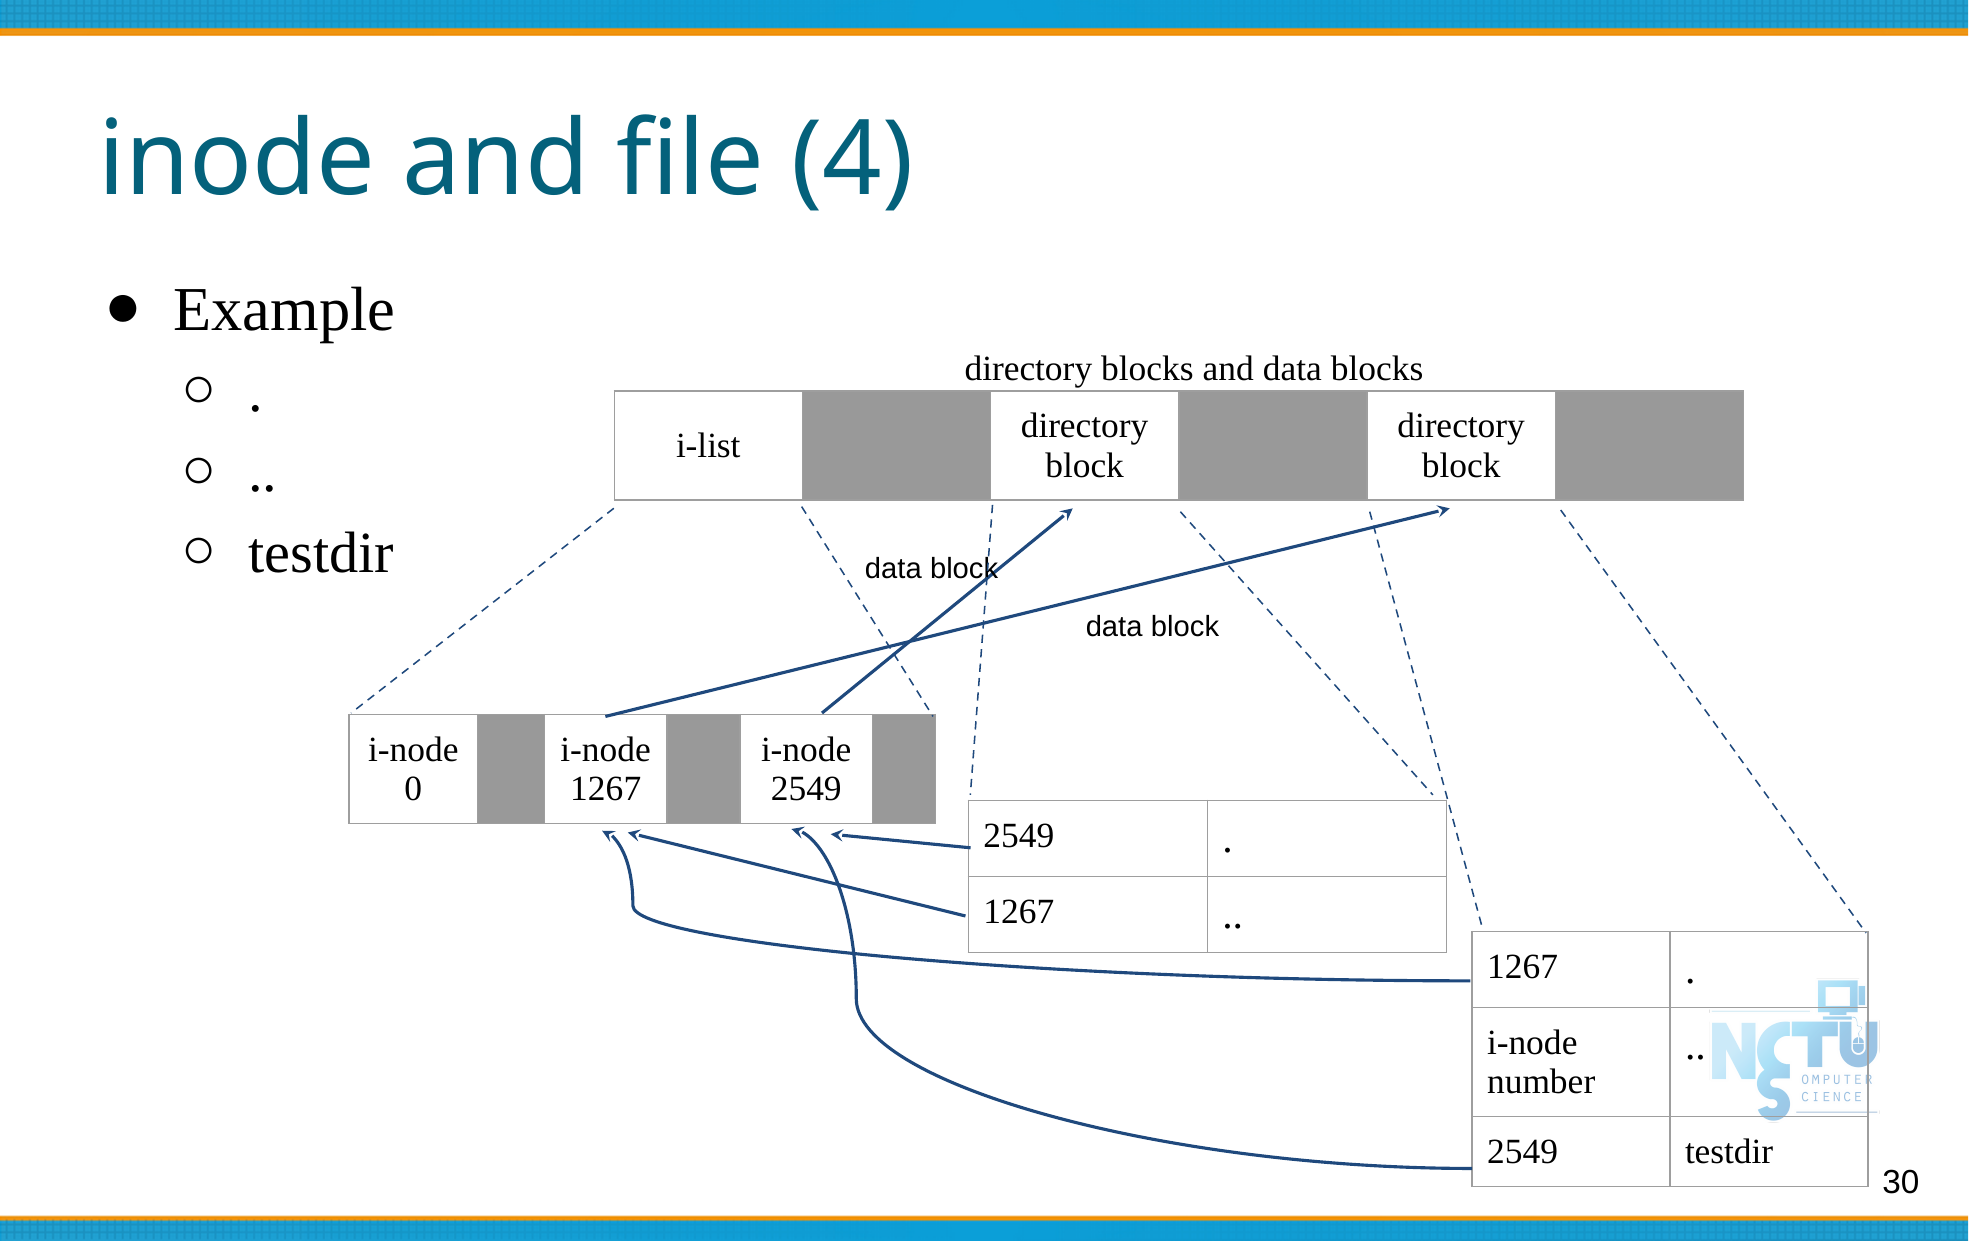

# inode and file (4)
testdir
liuyh
/home/fyli/testdir
Example
.
..
testdir
directory blocks and data blocks
| i-list | | directory block | | directory block | |
| --- | --- | --- | --- | --- | --- |
data block
data block
| i-node 0 | | i-node 1267 | | i-node 2549 | |
| --- | --- | --- | --- | --- | --- |
| 2549 | . |
| --- | --- |
| 1267 | .. |
| 1267 | . |
| --- | --- |
| i-node number | .. |
| 2549 | testdir |